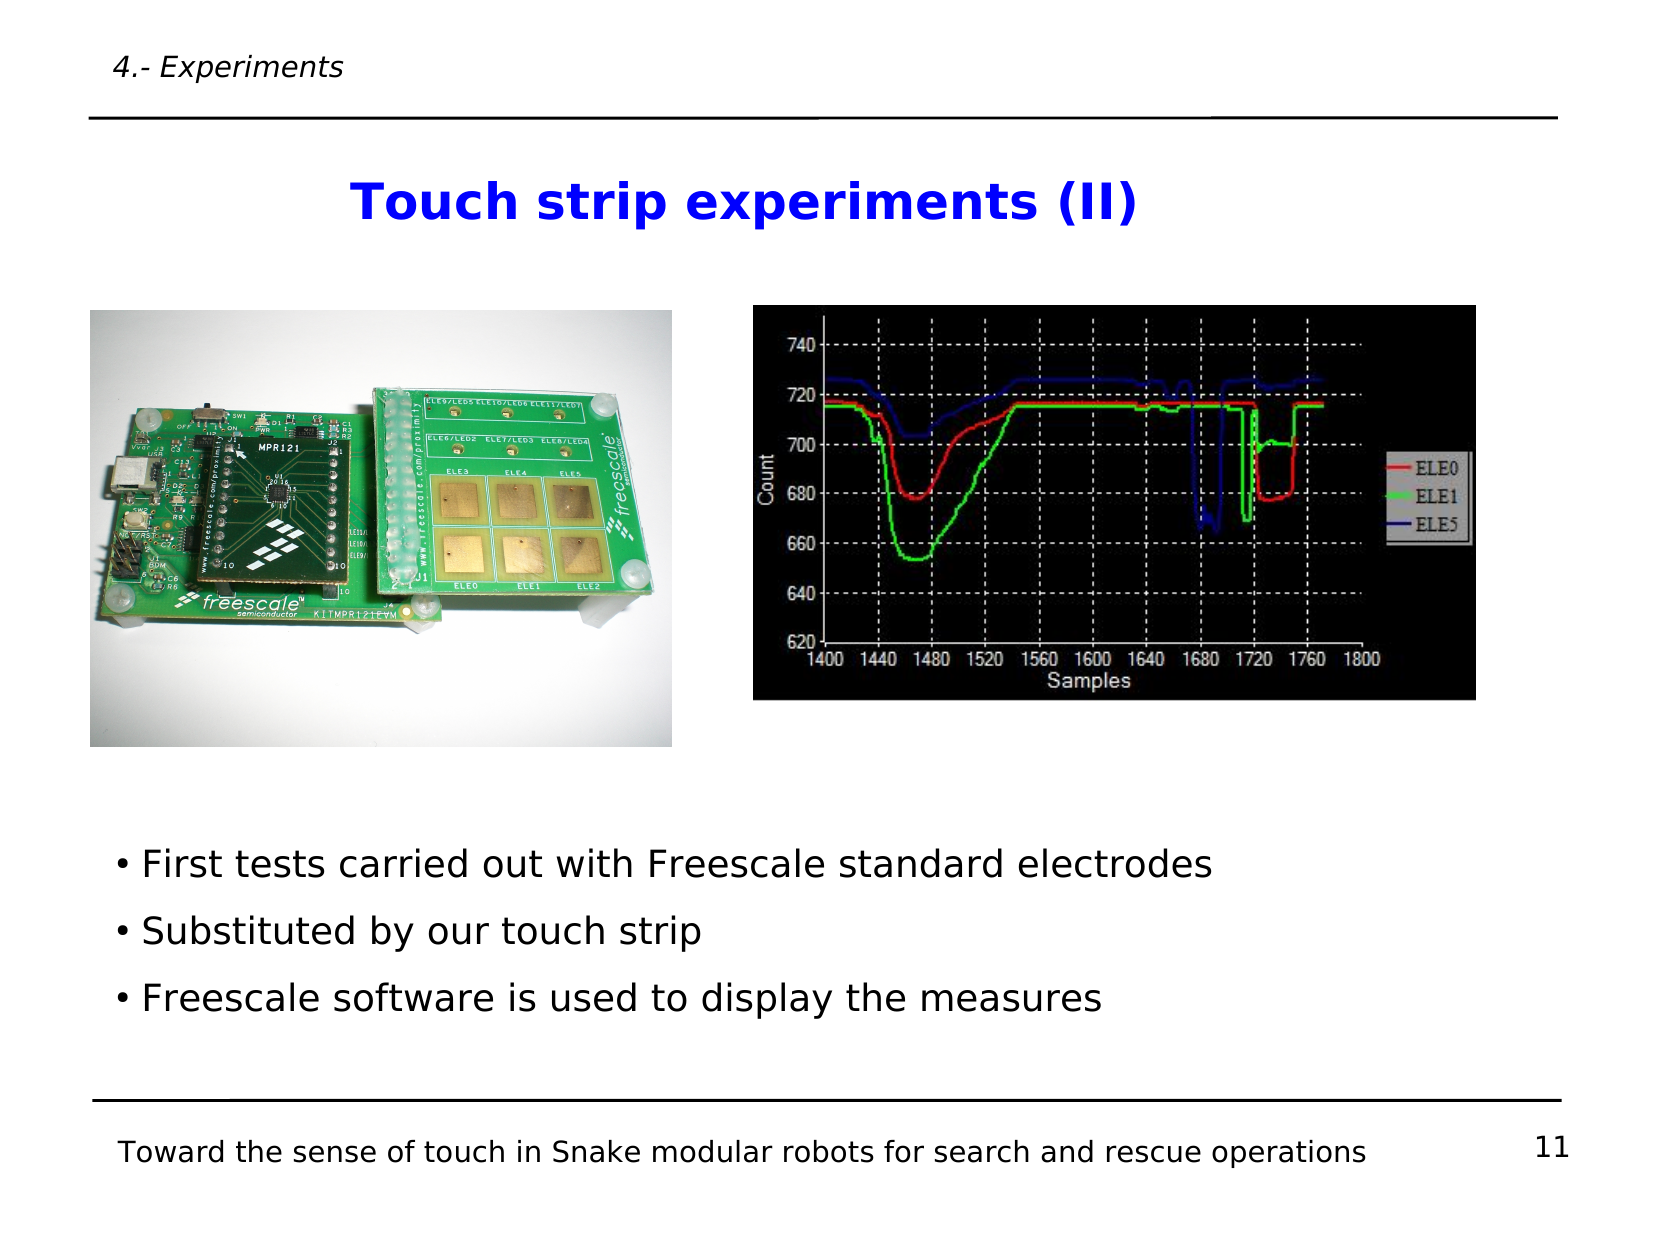

4.- Experiments
Touch strip experiments (II)
 First tests carried out with Freescale standard electrodes
 Substituted by our touch strip
 Freescale software is used to display the measures
Toward the sense of touch in Snake modular robots for search and rescue operations
11